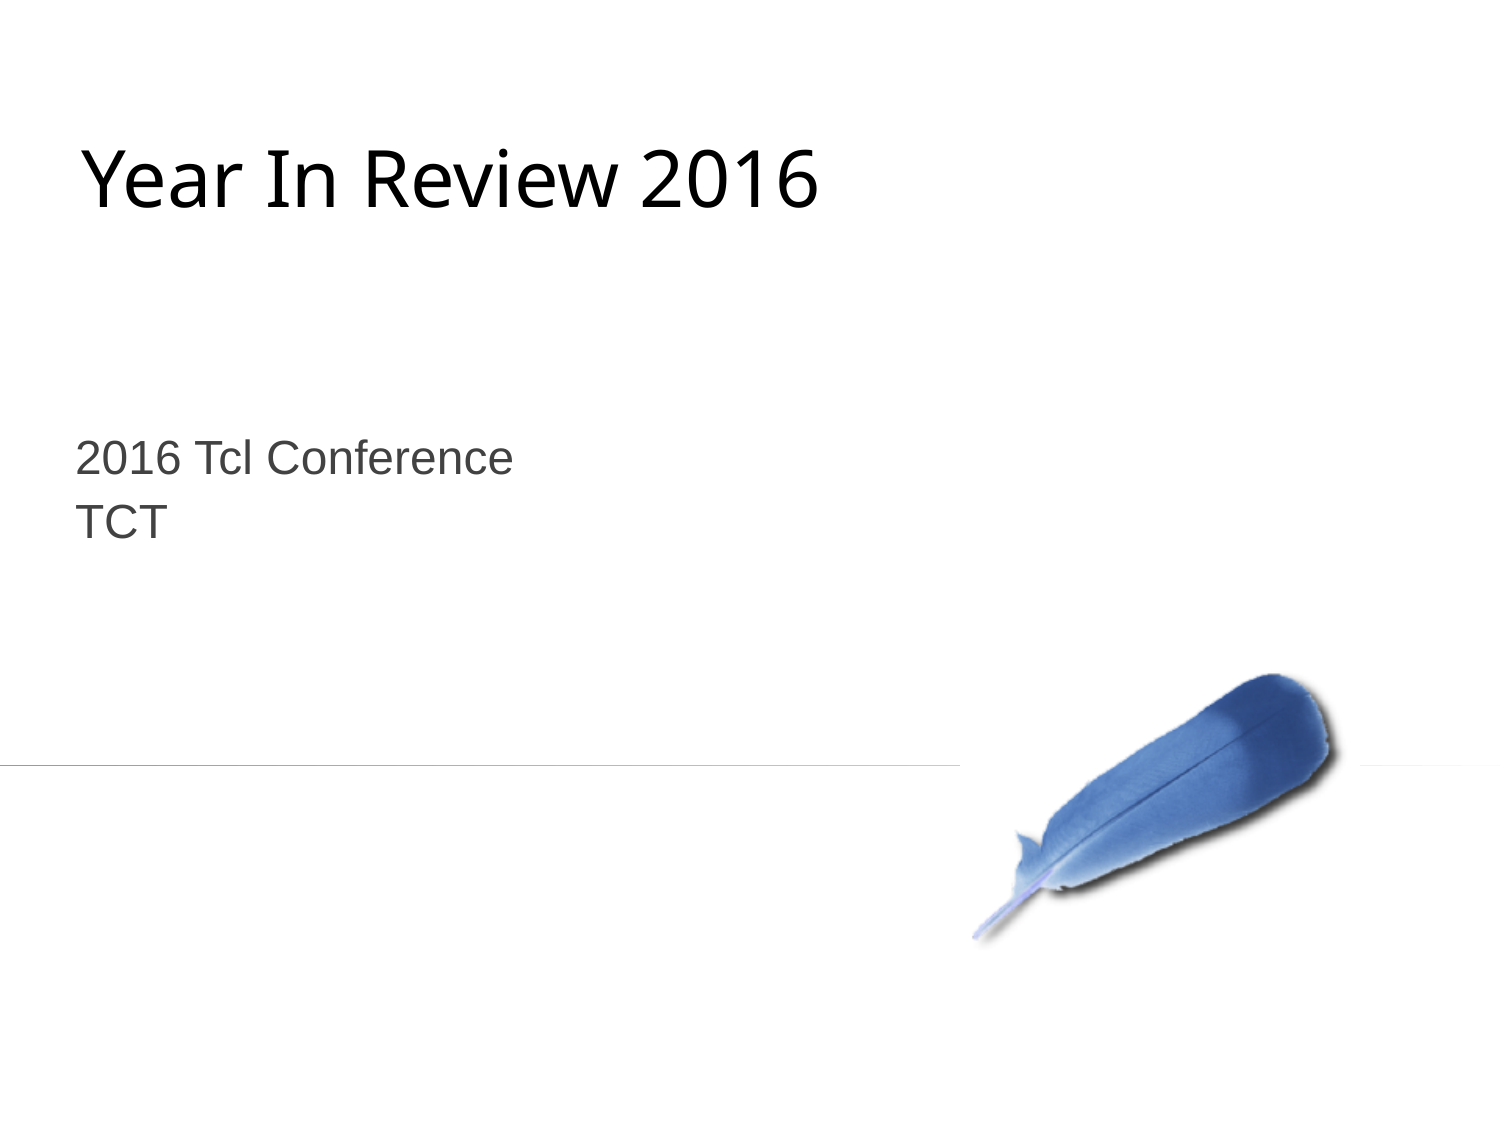

Year In Review 2016
# 2016 Tcl Conference
TCT